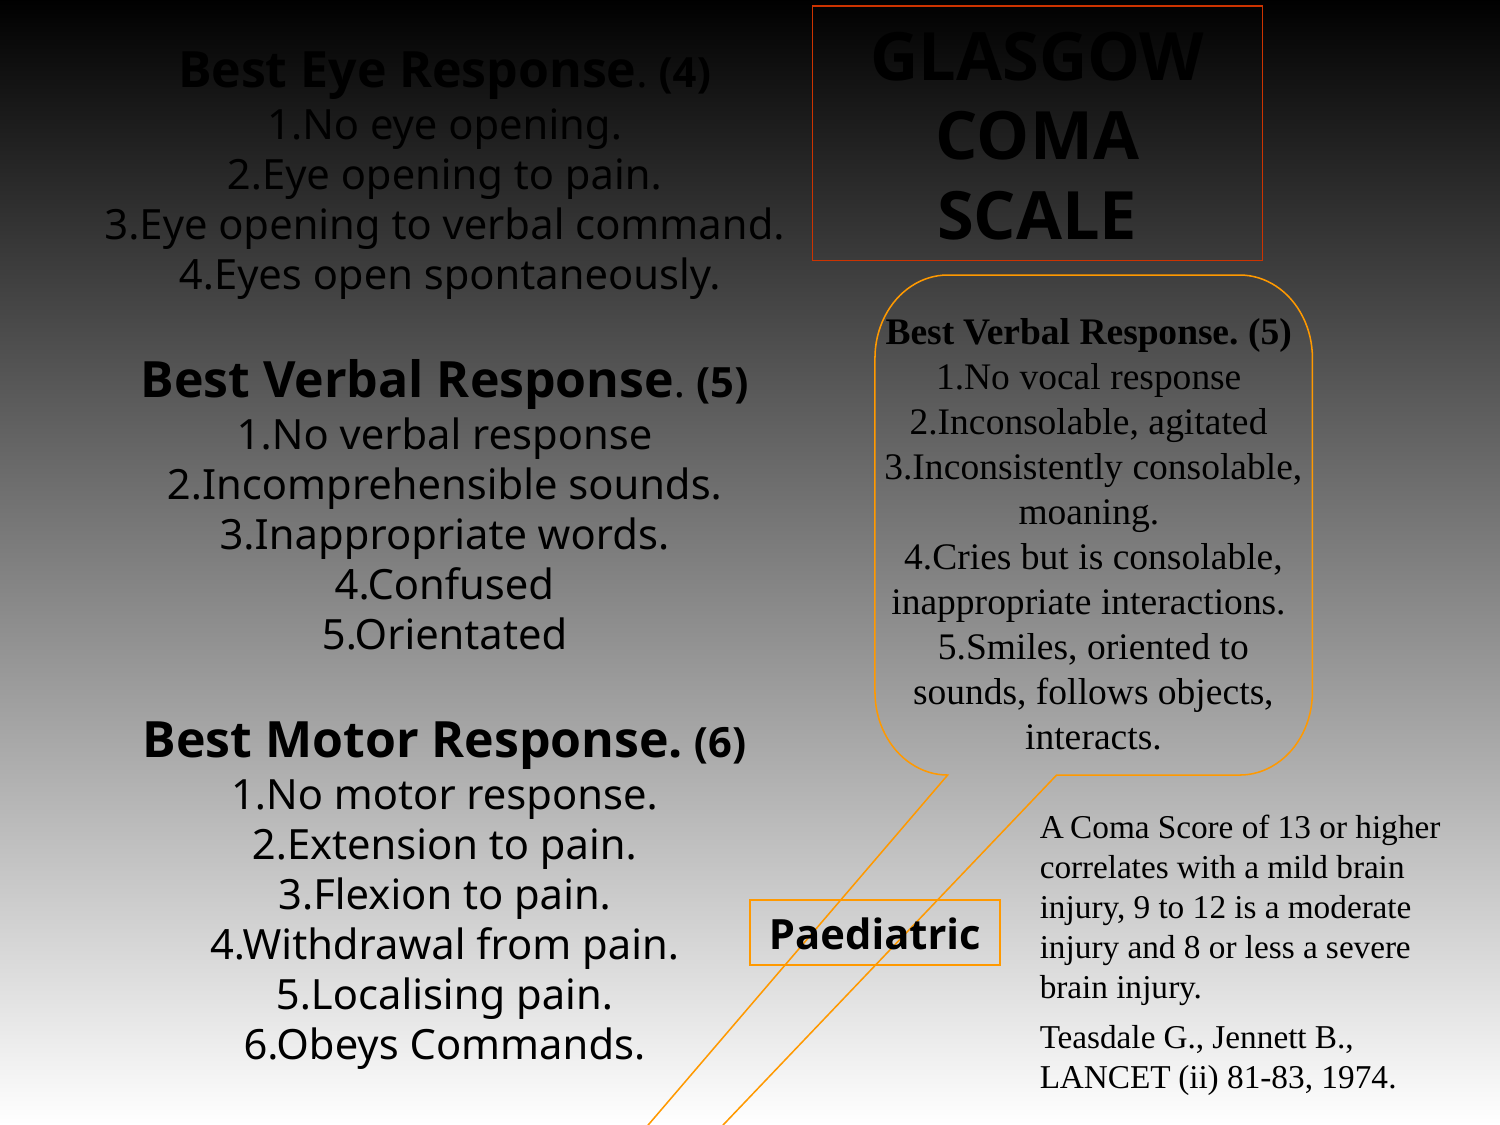

GLASGOW COMA SCALE
Best Eye Response. (4)
1.No eye opening.
2.Eye opening to pain.
3.Eye opening to verbal command.
4.Eyes open spontaneously.
Best Verbal Response. (5)
1.No verbal response
2.Incomprehensible sounds.
3.Inappropriate words.
4.Confused
5.Orientated
Best Motor Response. (6)
1.No motor response.
2.Extension to pain.
3.Flexion to pain.
4.Withdrawal from pain.
5.Localising pain.
6.Obeys Commands.
Best Verbal Response. (5)
1.No vocal response
2.Inconsolable, agitated
3.Inconsistently consolable, moaning.
4.Cries but is consolable, inappropriate interactions.
5.Smiles, oriented to sounds, follows objects, interacts.
A Coma Score of 13 or higher correlates with a mild brain injury, 9 to 12 is a moderate injury and 8 or less a severe brain injury.
Teasdale G., Jennett B., LANCET (ii) 81-83, 1974.
Paediatric